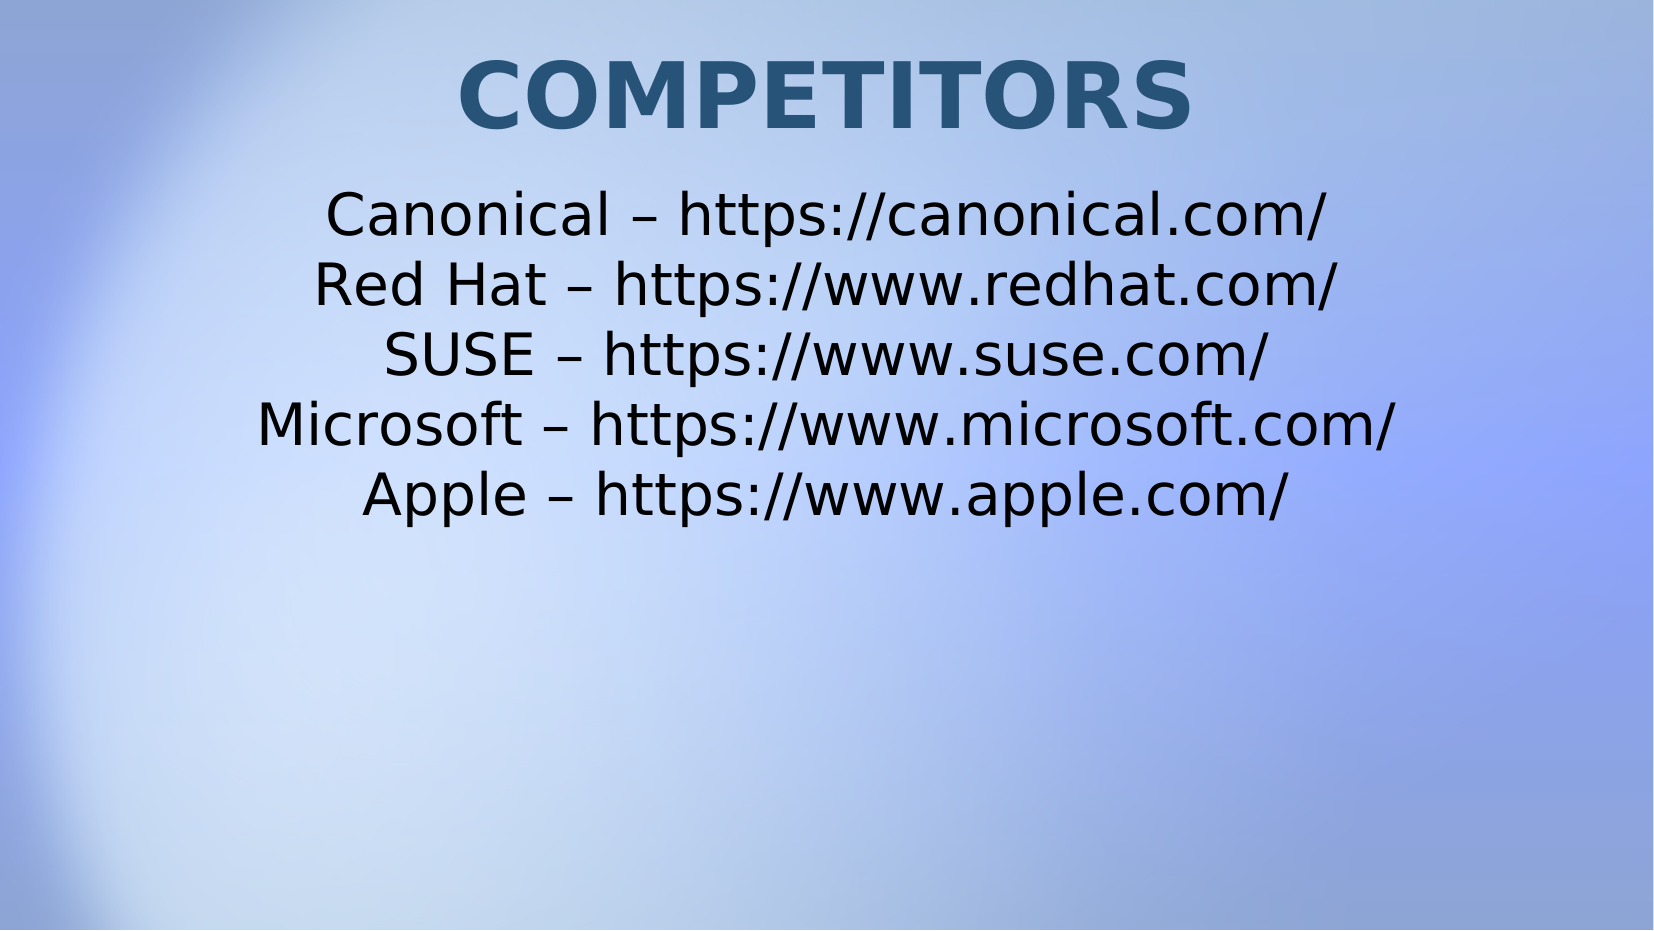

COMPETITORS
Canonical – https://canonical.com/
Red Hat – https://www.redhat.com/
SUSE – https://www.suse.com/
Microsoft – https://www.microsoft.com/
Apple – https://www.apple.com/